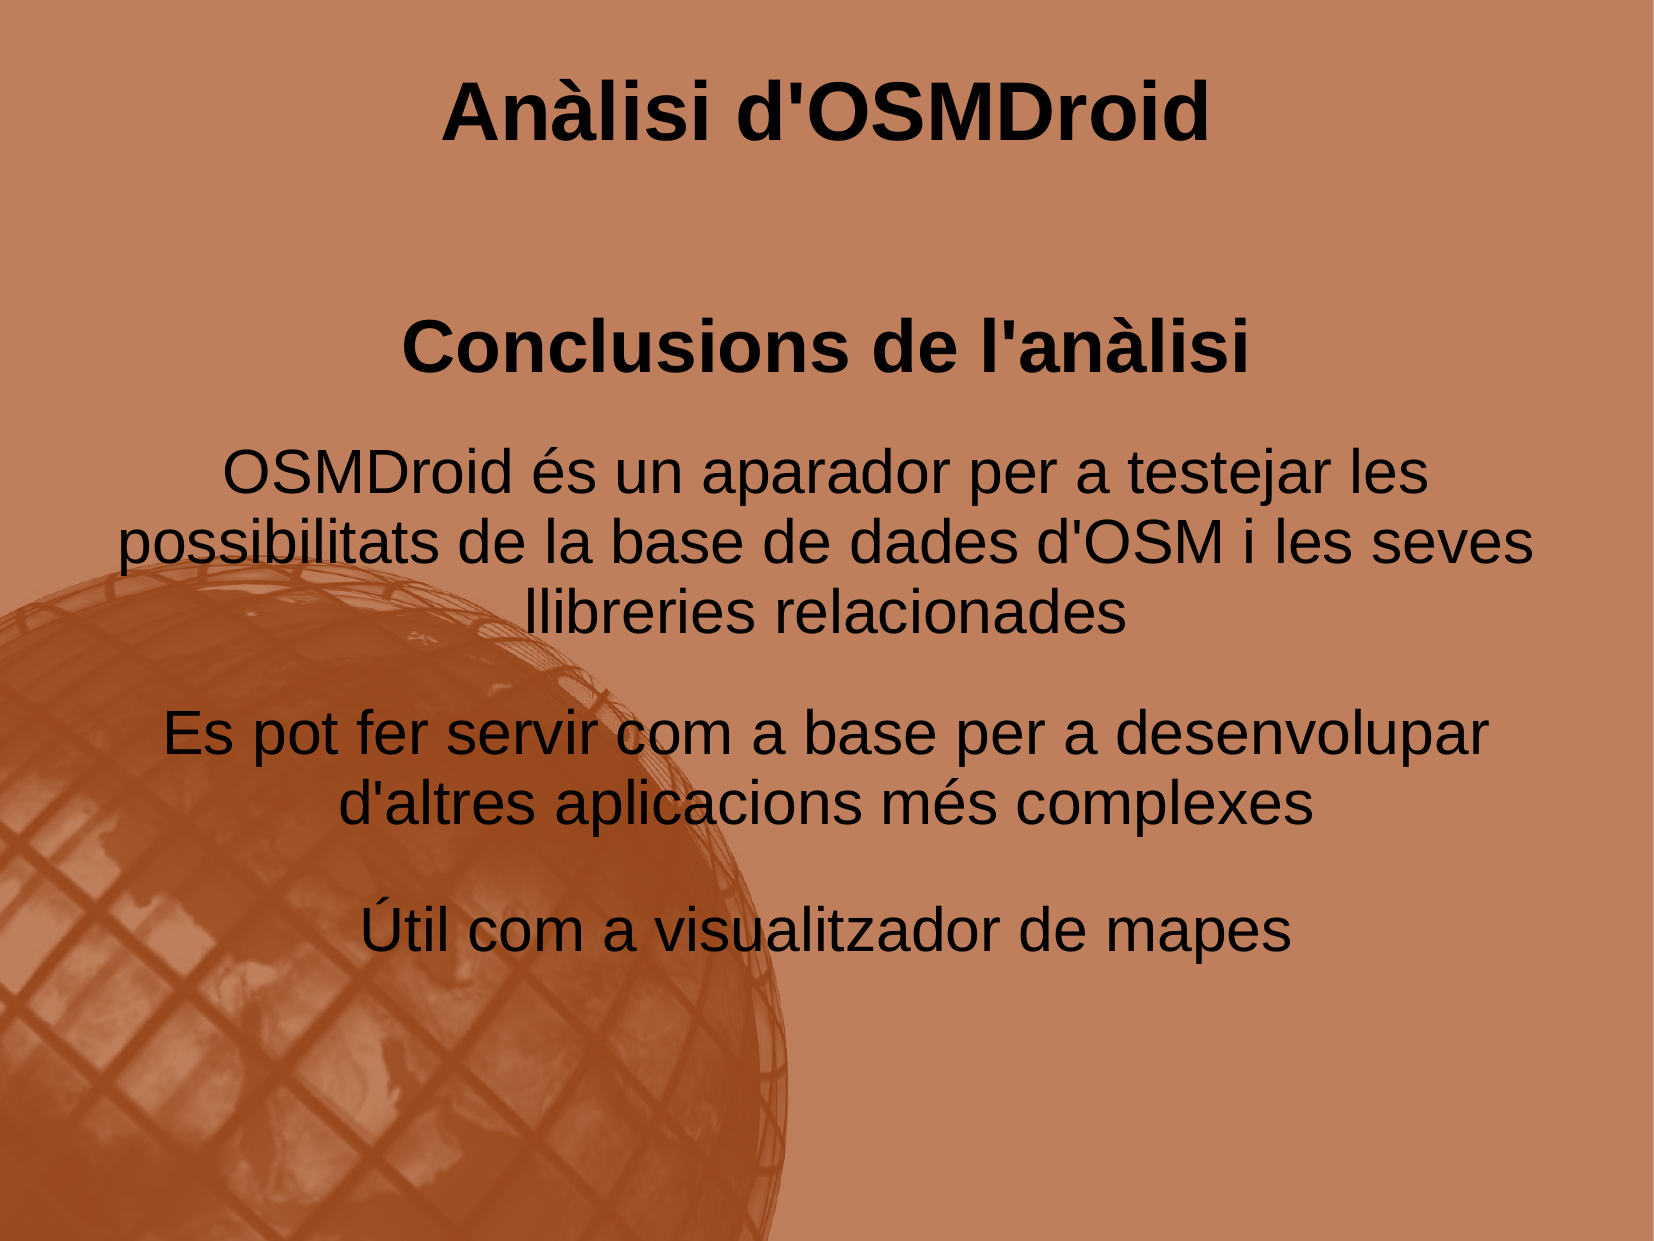

# Anàlisi d'OSMDroid
Conclusions de l'anàlisi
OSMDroid és un aparador per a testejar les possibilitats de la base de dades d'OSM i les seves llibreries relacionades
Es pot fer servir com a base per a desenvolupar d'altres aplicacions més complexes
Útil com a visualitzador de mapes